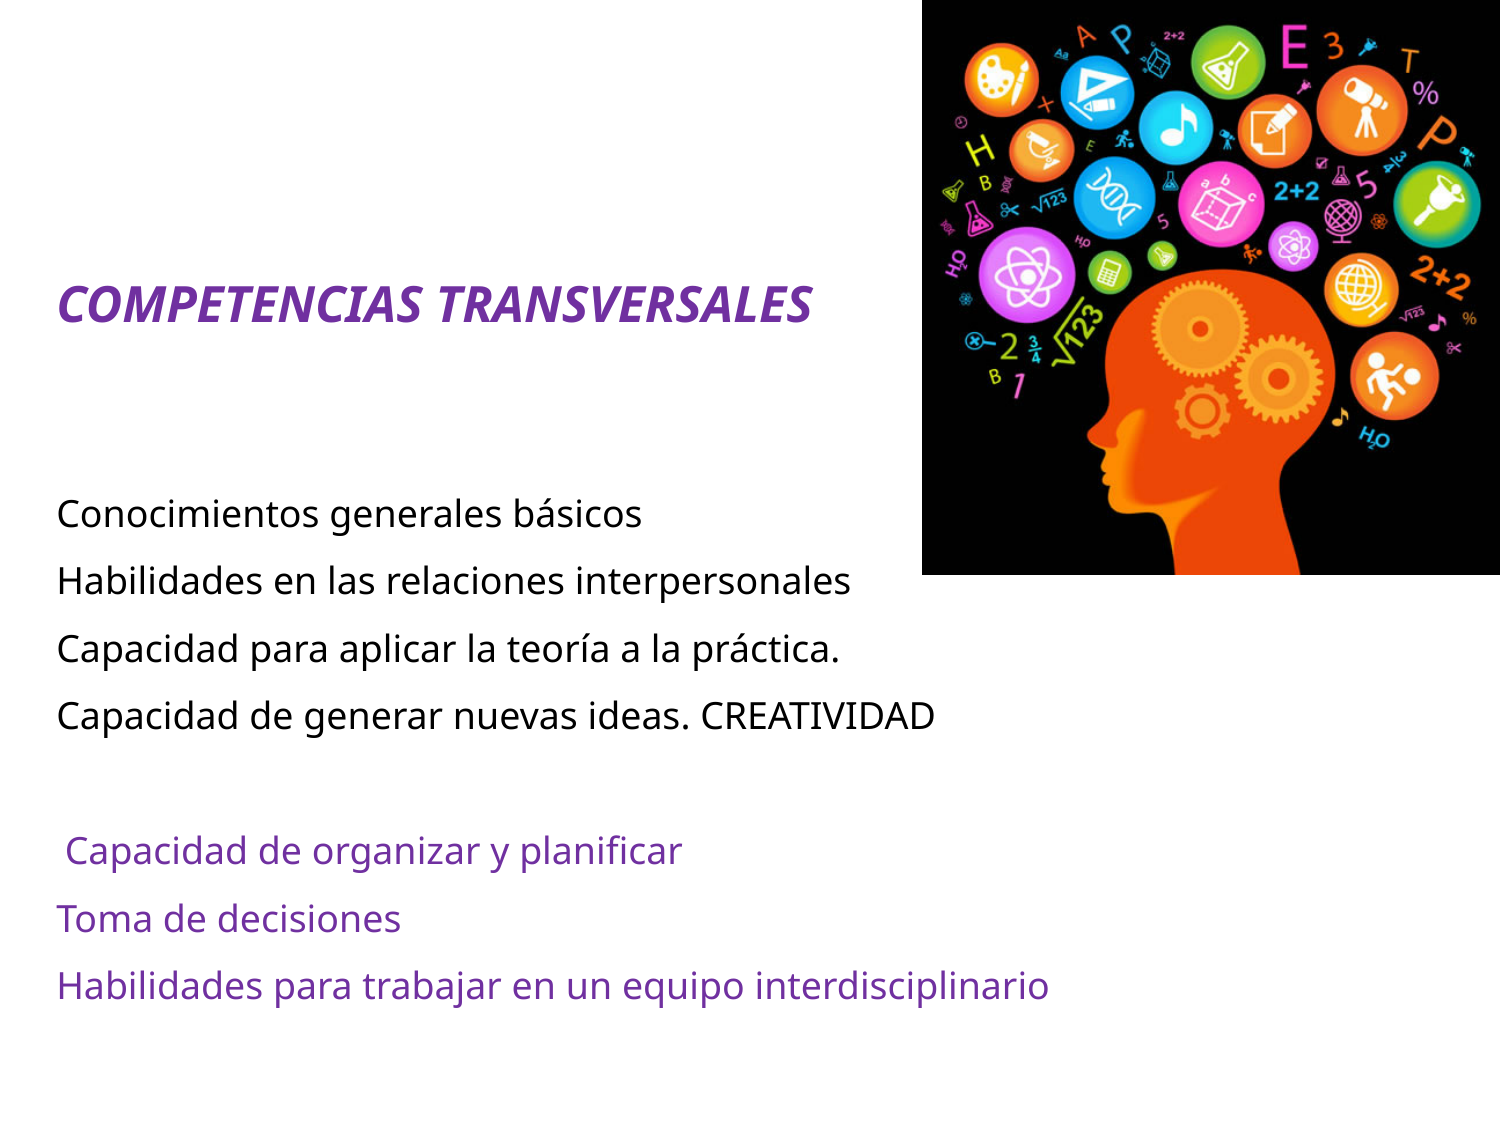

# COMPETENCIAS TRANSVERSALES Conocimientos generales básicos Habilidades en las relaciones interpersonales Capacidad para aplicar la teoría a la práctica. Capacidad de generar nuevas ideas. CREATIVIDAD Capacidad de organizar y planificar Toma de decisiones Habilidades para trabajar en un equipo interdisciplinario